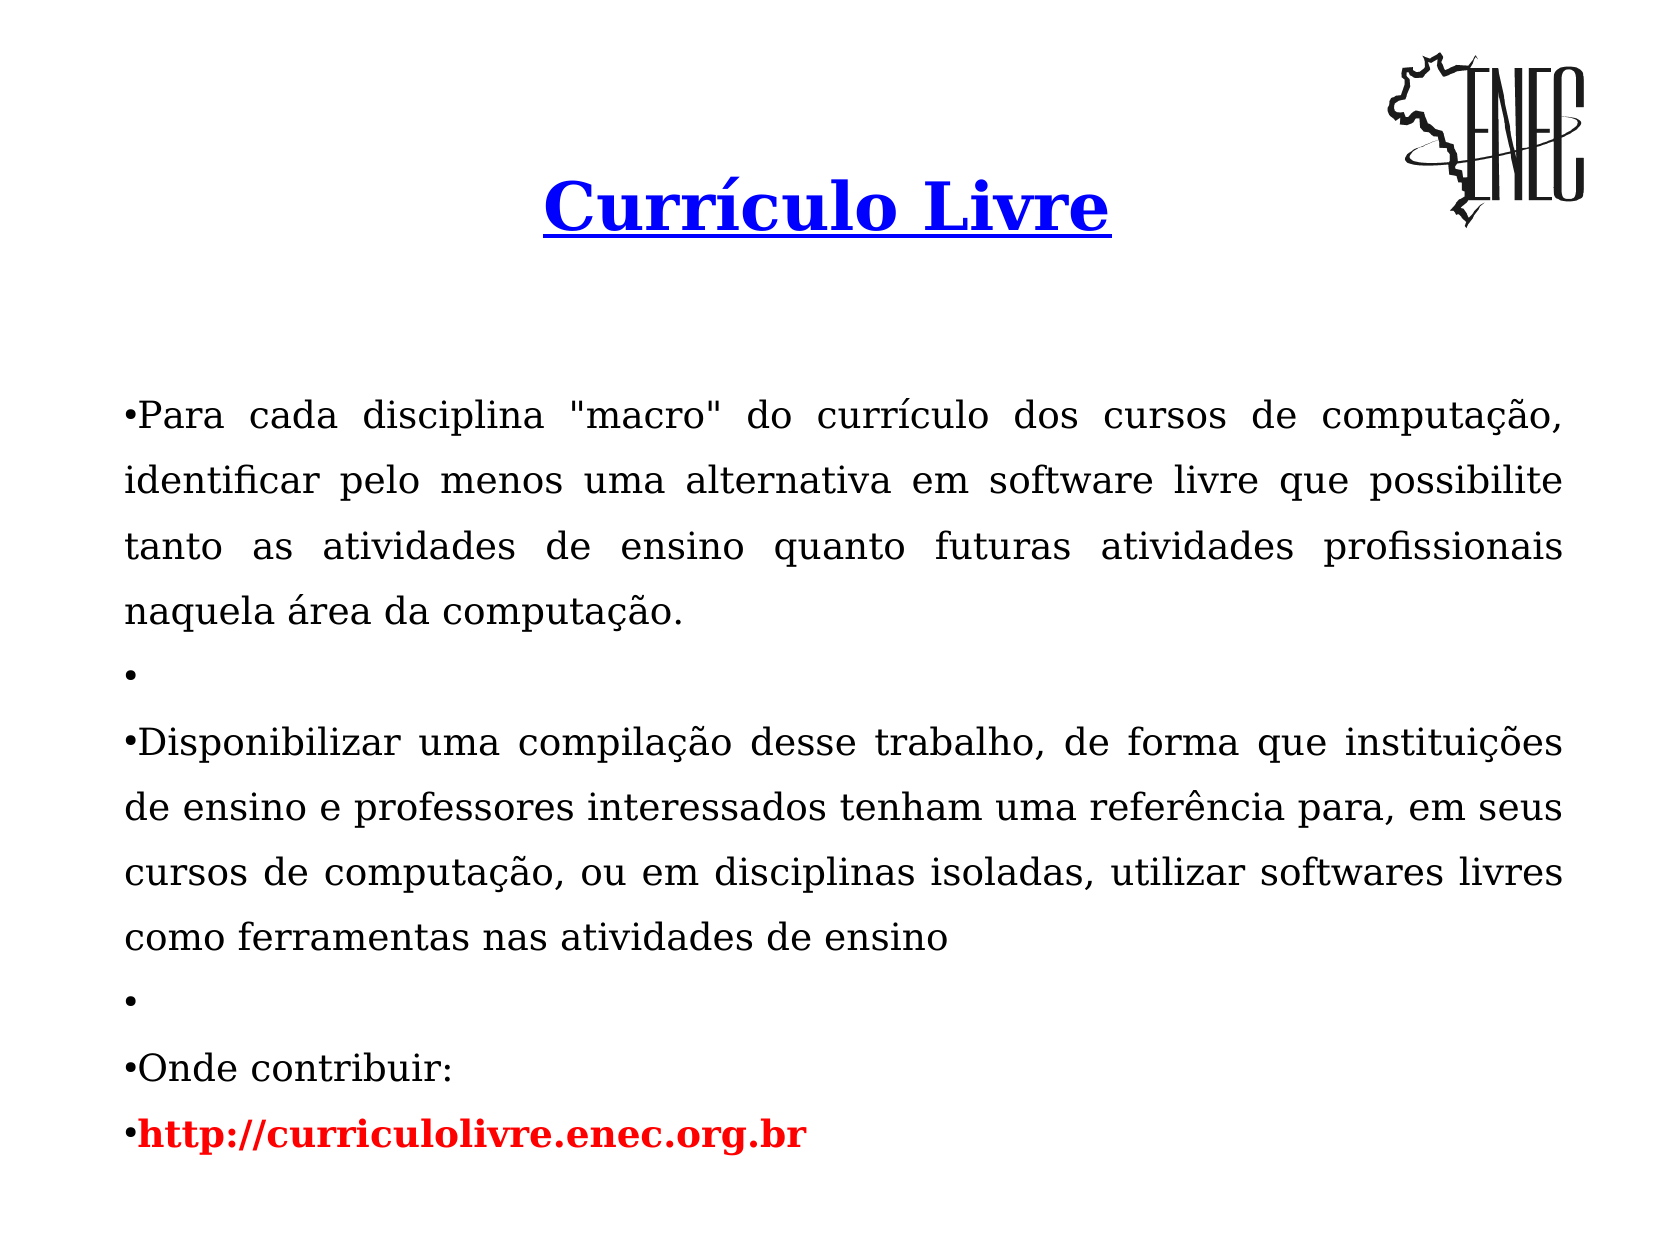

# Currículo Livre
Para cada disciplina "macro" do currículo dos cursos de computação, identificar pelo menos uma alternativa em software livre que possibilite tanto as atividades de ensino quanto futuras atividades profissionais naquela área da computação.
Disponibilizar uma compilação desse trabalho, de forma que instituições de ensino e professores interessados tenham uma referência para, em seus cursos de computação, ou em disciplinas isoladas, utilizar softwares livres como ferramentas nas atividades de ensino
Onde contribuir:
http://curriculolivre.enec.org.br